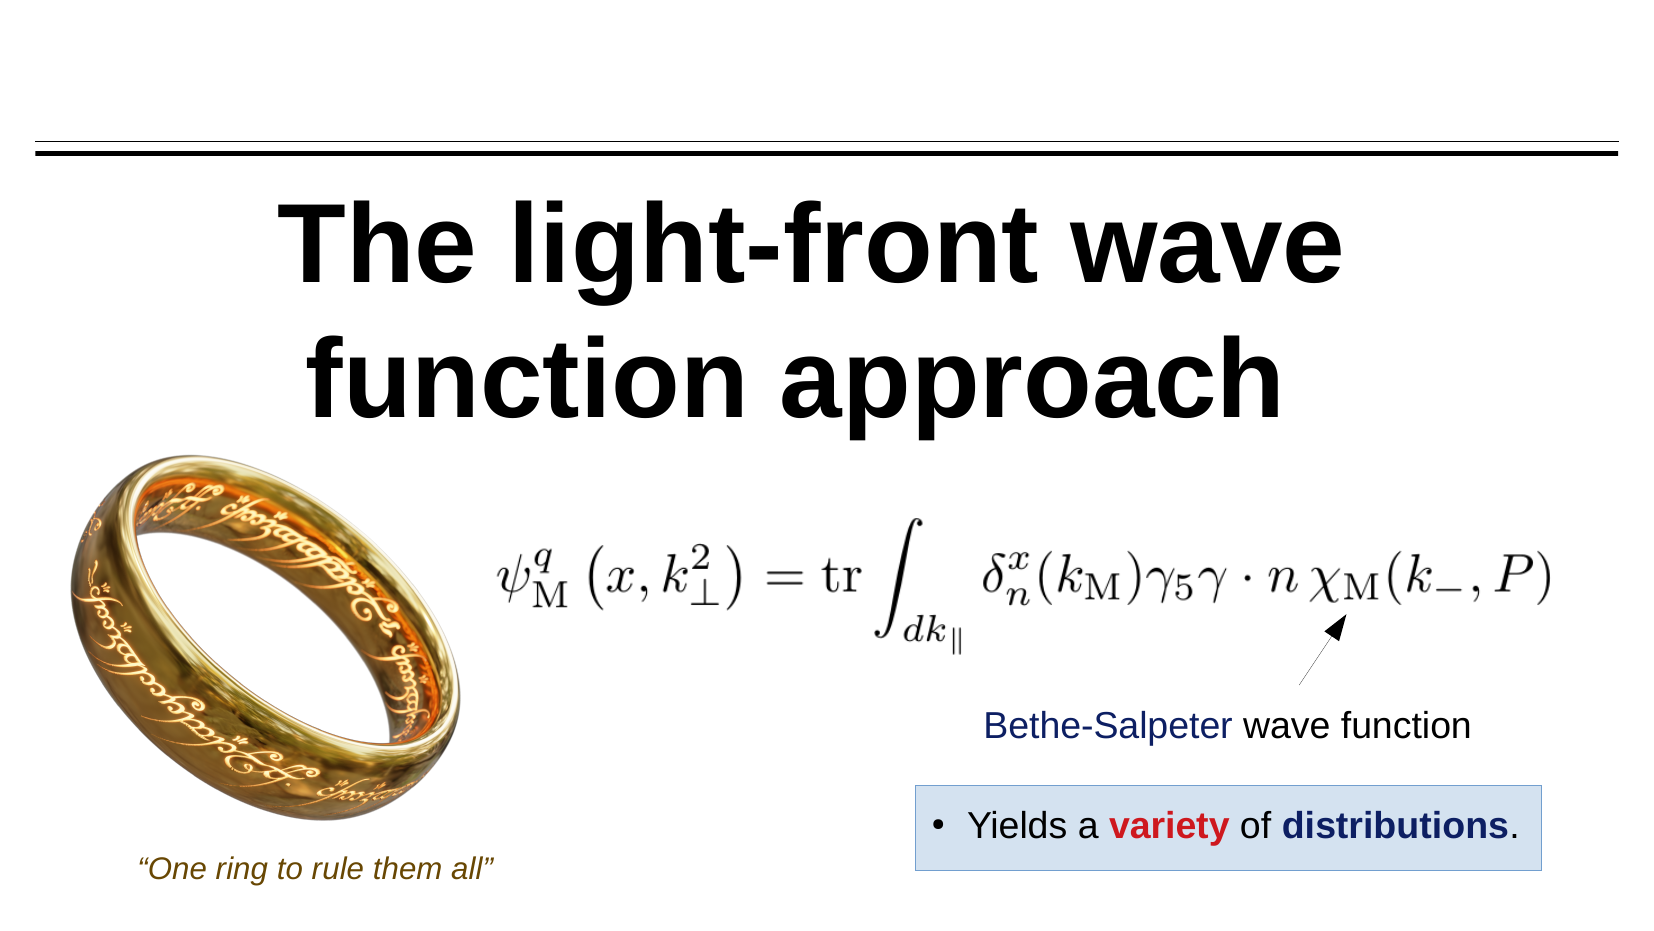

The light-front wave function approach
Bethe-Salpeter wave function
Yields a variety of distributions.
“One ring to rule them all”